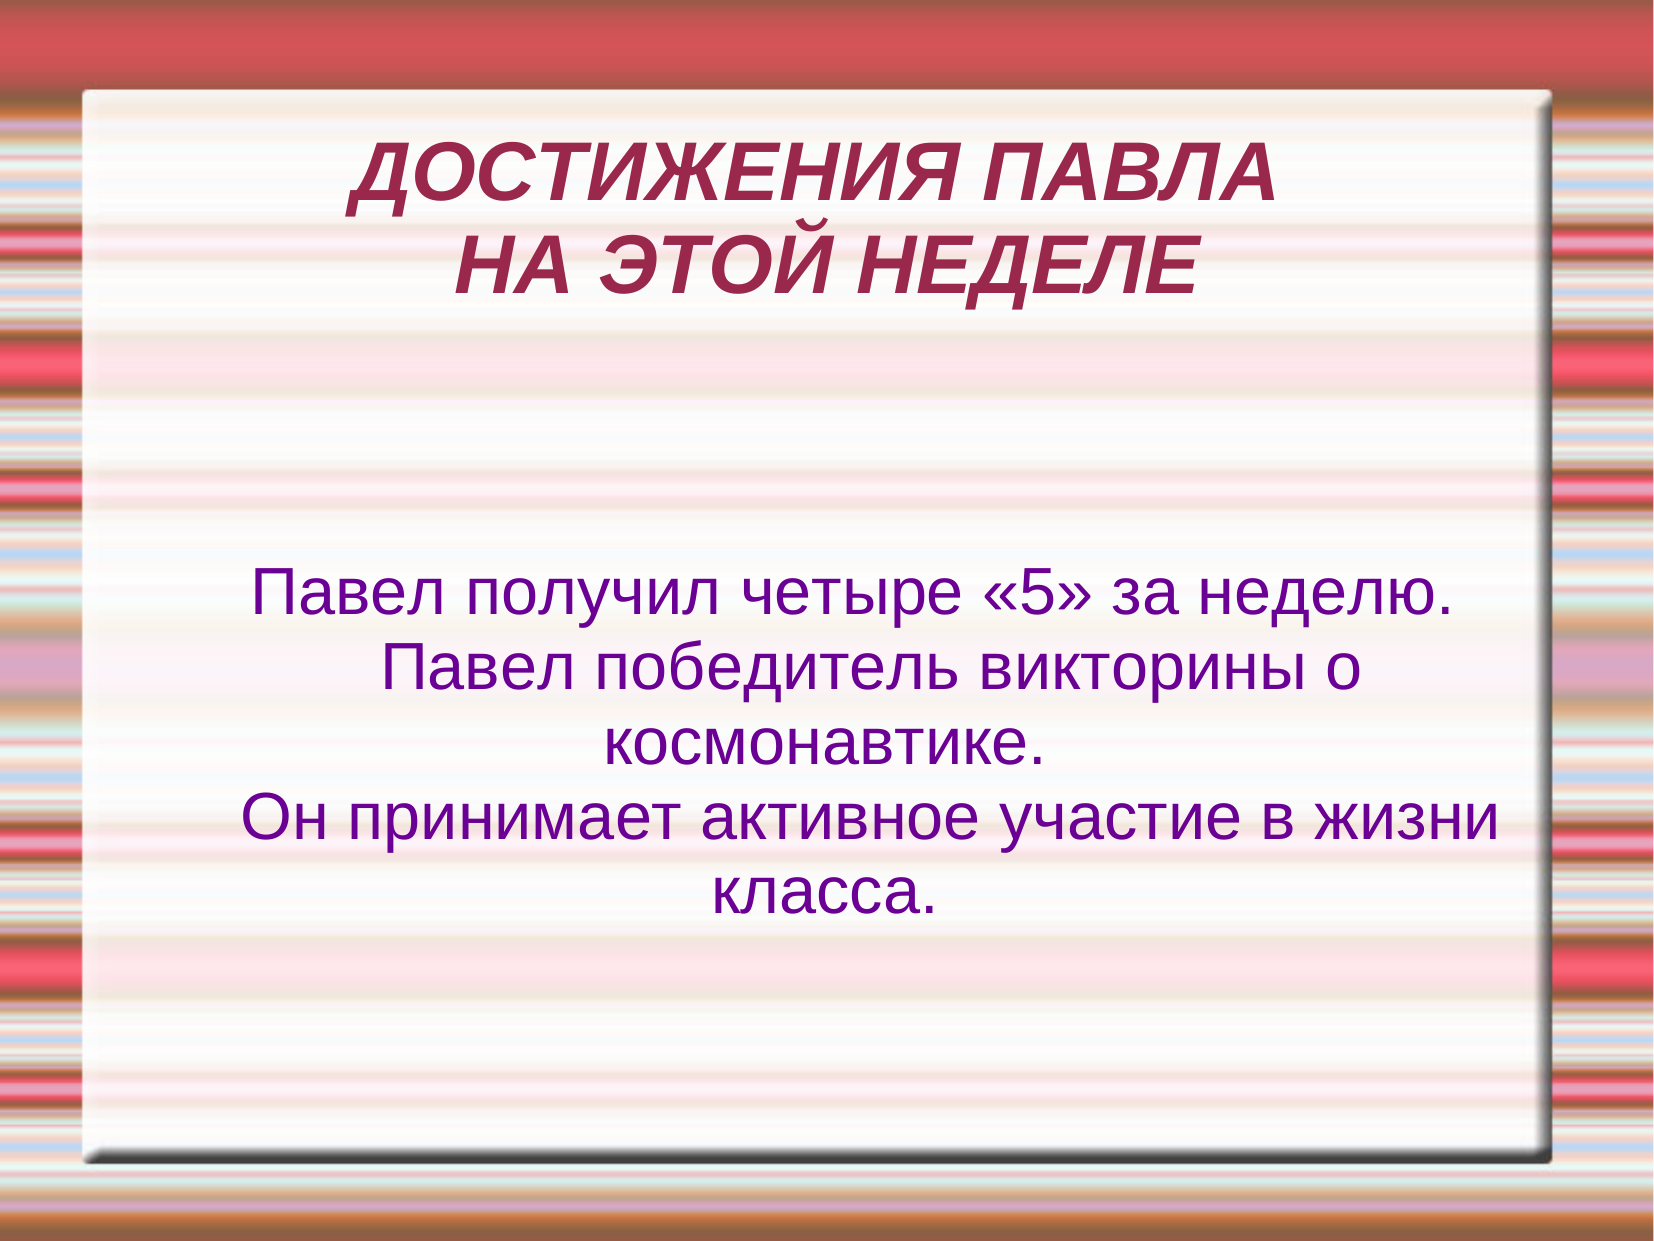

# ДОСТИЖЕНИЯ ПАВЛА НА ЭТОЙ НЕДЕЛЕ
Павел получил четыре «5» за неделю.
 Павел победитель викторины о космонавтике.
 Он принимает активное участие в жизни класса.